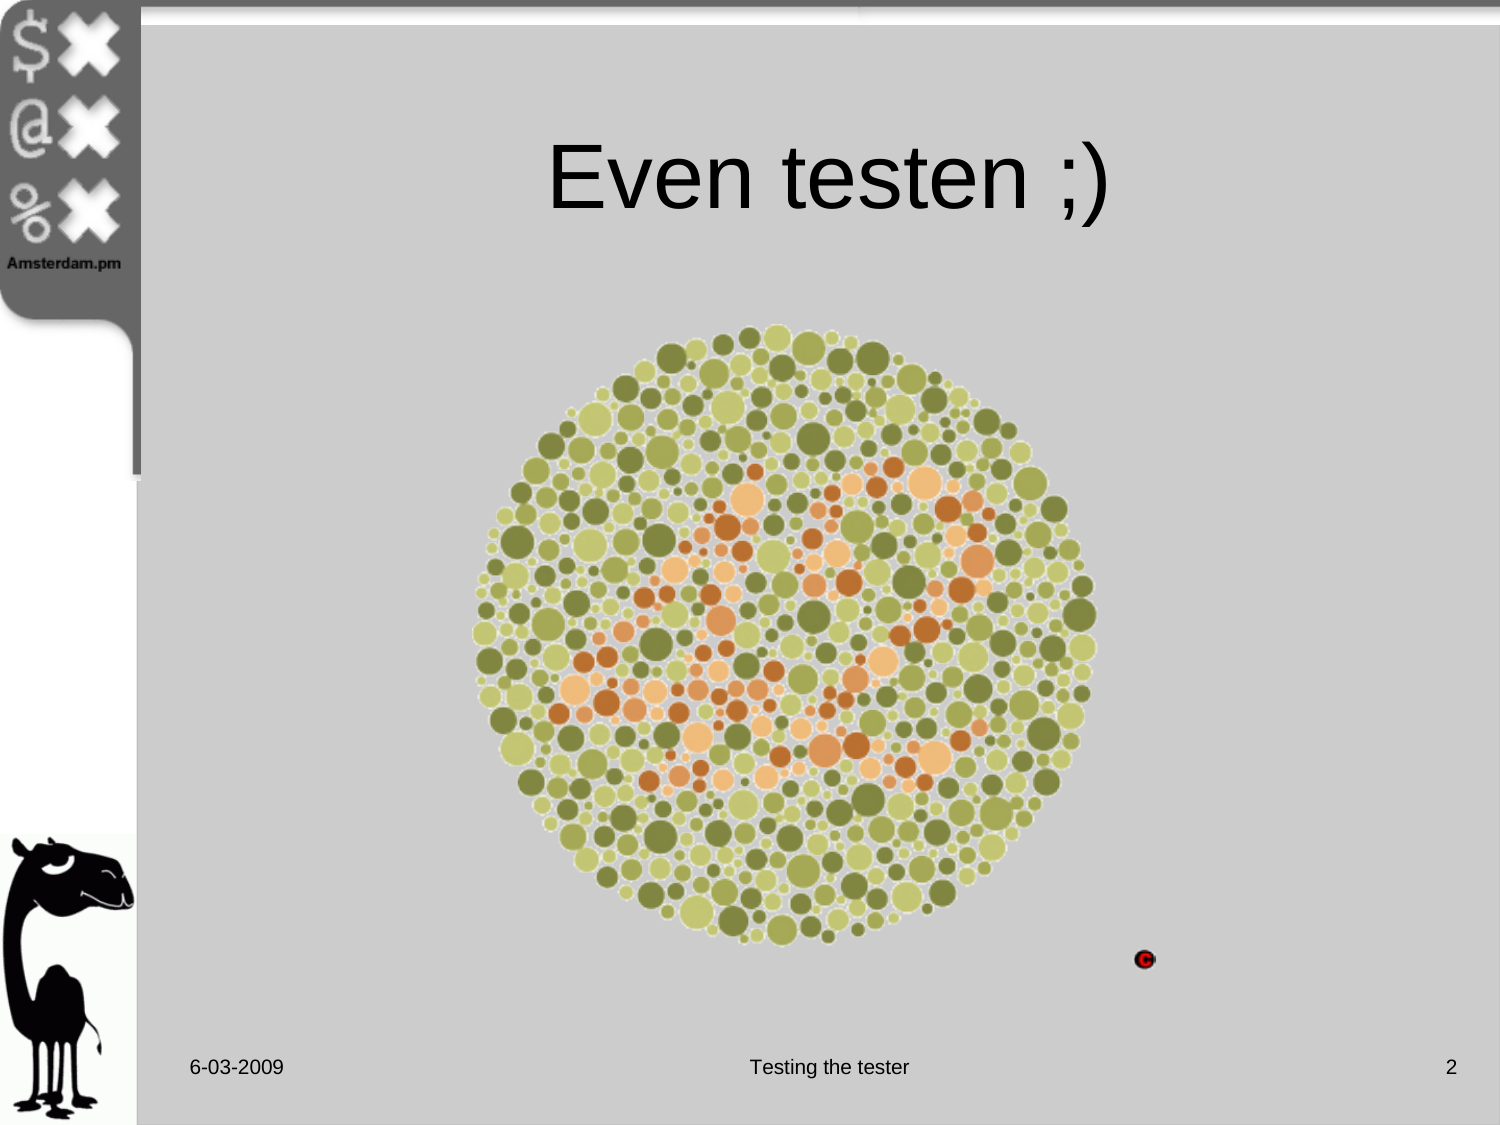

# Even testen ;)
6-03-2009
Testing the tester
2